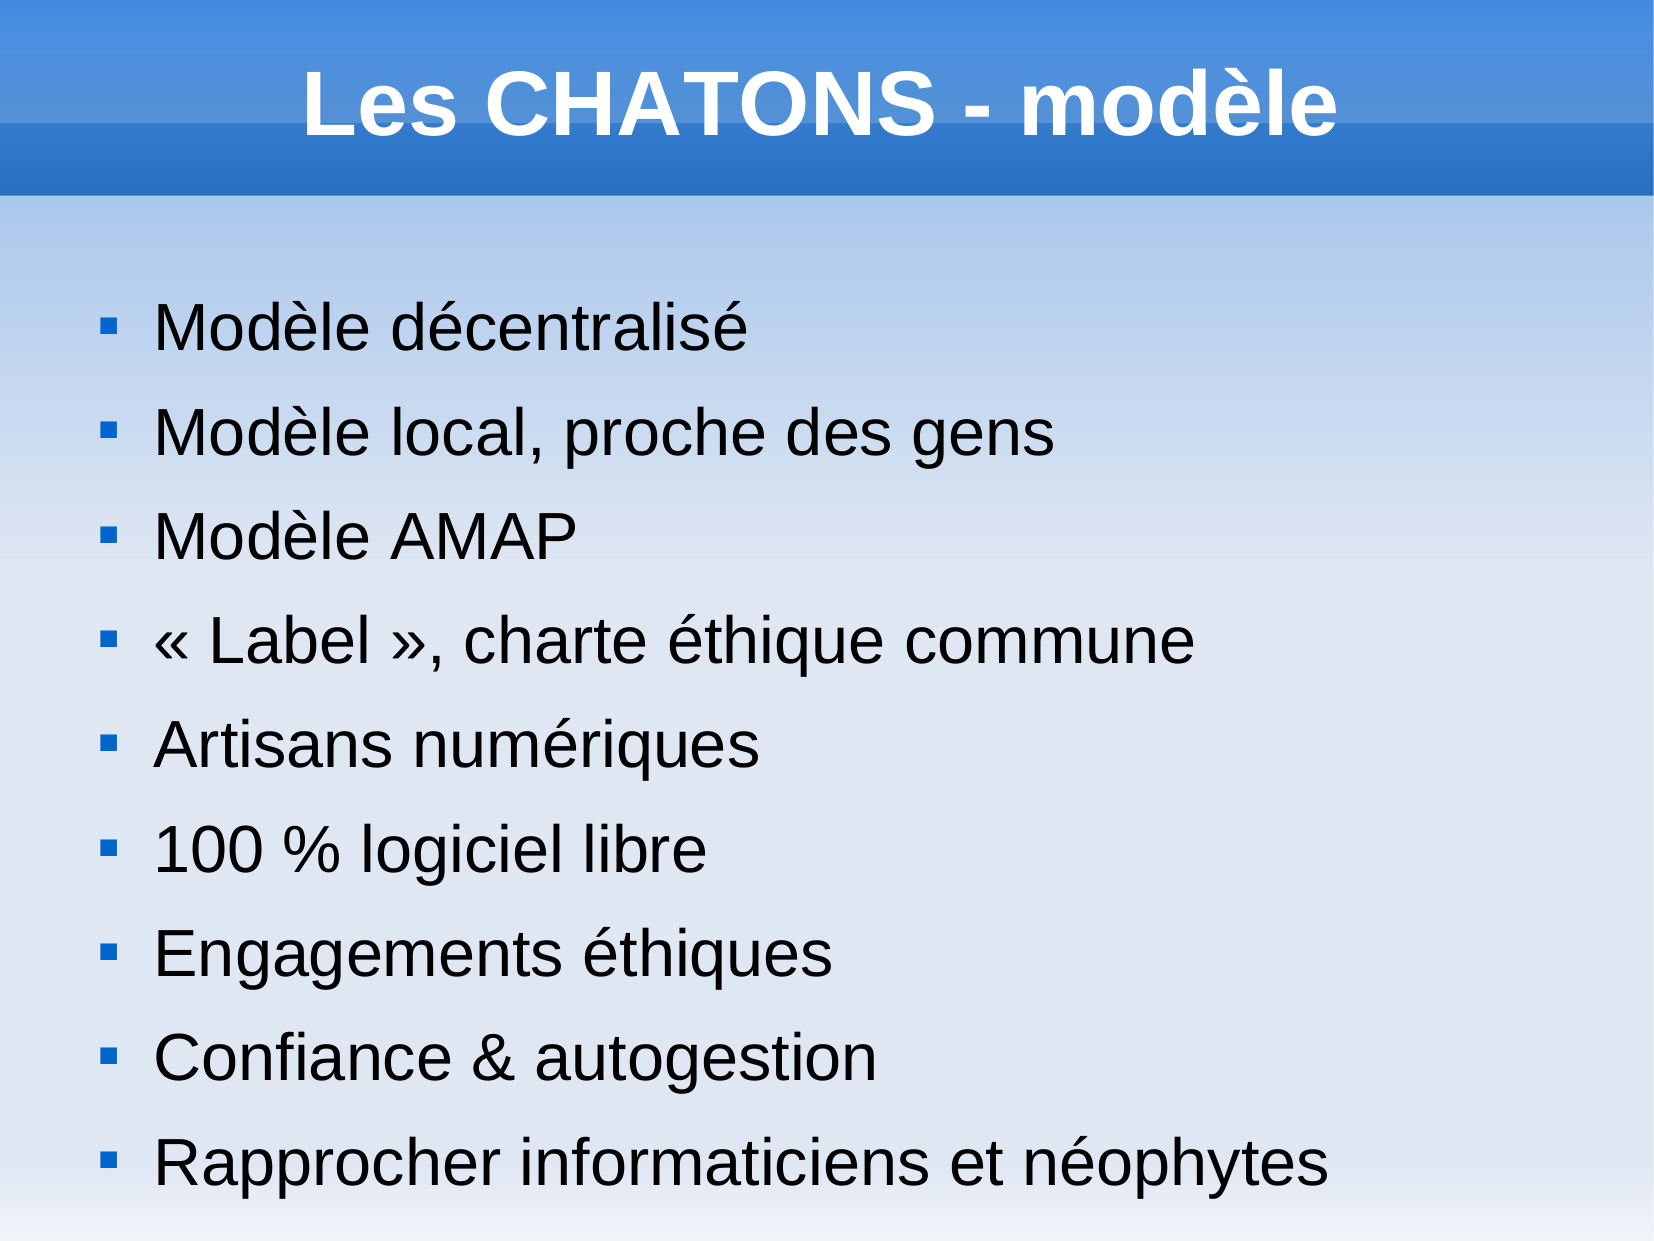

# Les CHATONS - modèle
Modèle décentralisé
Modèle local, proche des gens
Modèle AMAP
« Label », charte éthique commune
Artisans numériques
100 % logiciel libre
Engagements éthiques
Confiance & autogestion
Rapprocher informaticiens et néophytes